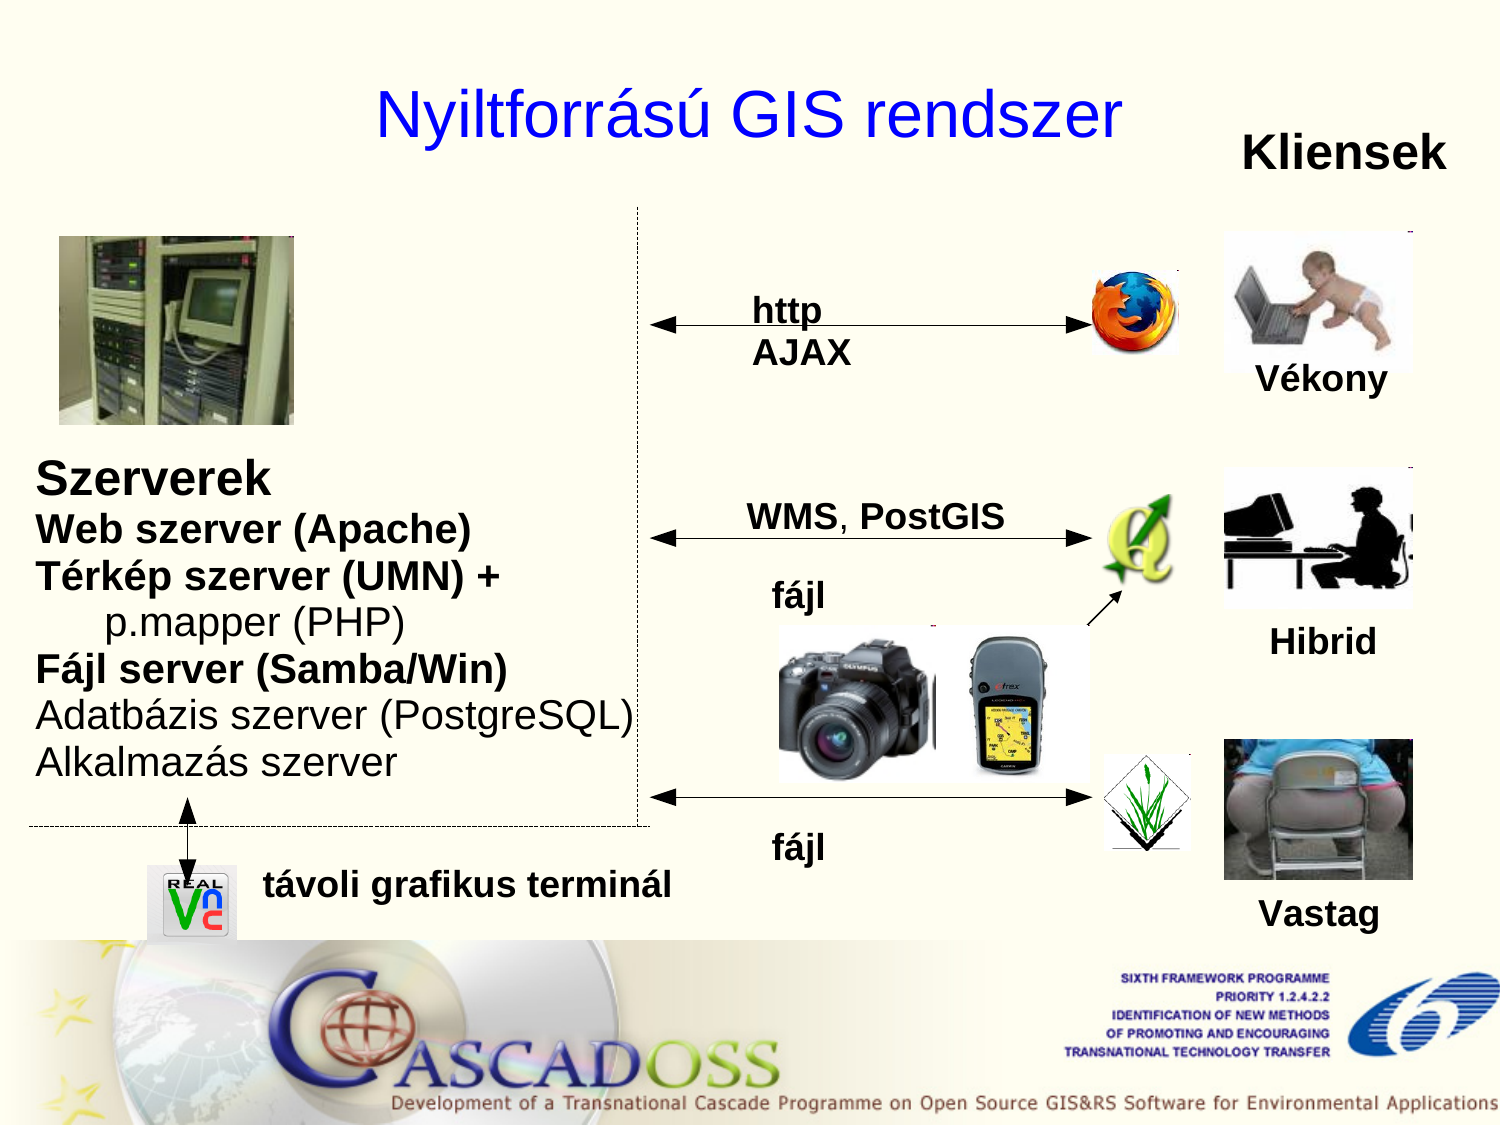

# Nyiltforrású GIS rendszer
Kliensek
Hibrid
Vastag
Vékony
http
AJAX
Szerverek
Web szerver (Apache)
Térkép szerver (UMN) +
 p.mapper (PHP)
Fájl server (Samba/Win)
Adatbázis szerver (PostgreSQL)
Alkalmazás szerver
WMS, PostGIS
fájl
fájl
távoli grafikus terminál